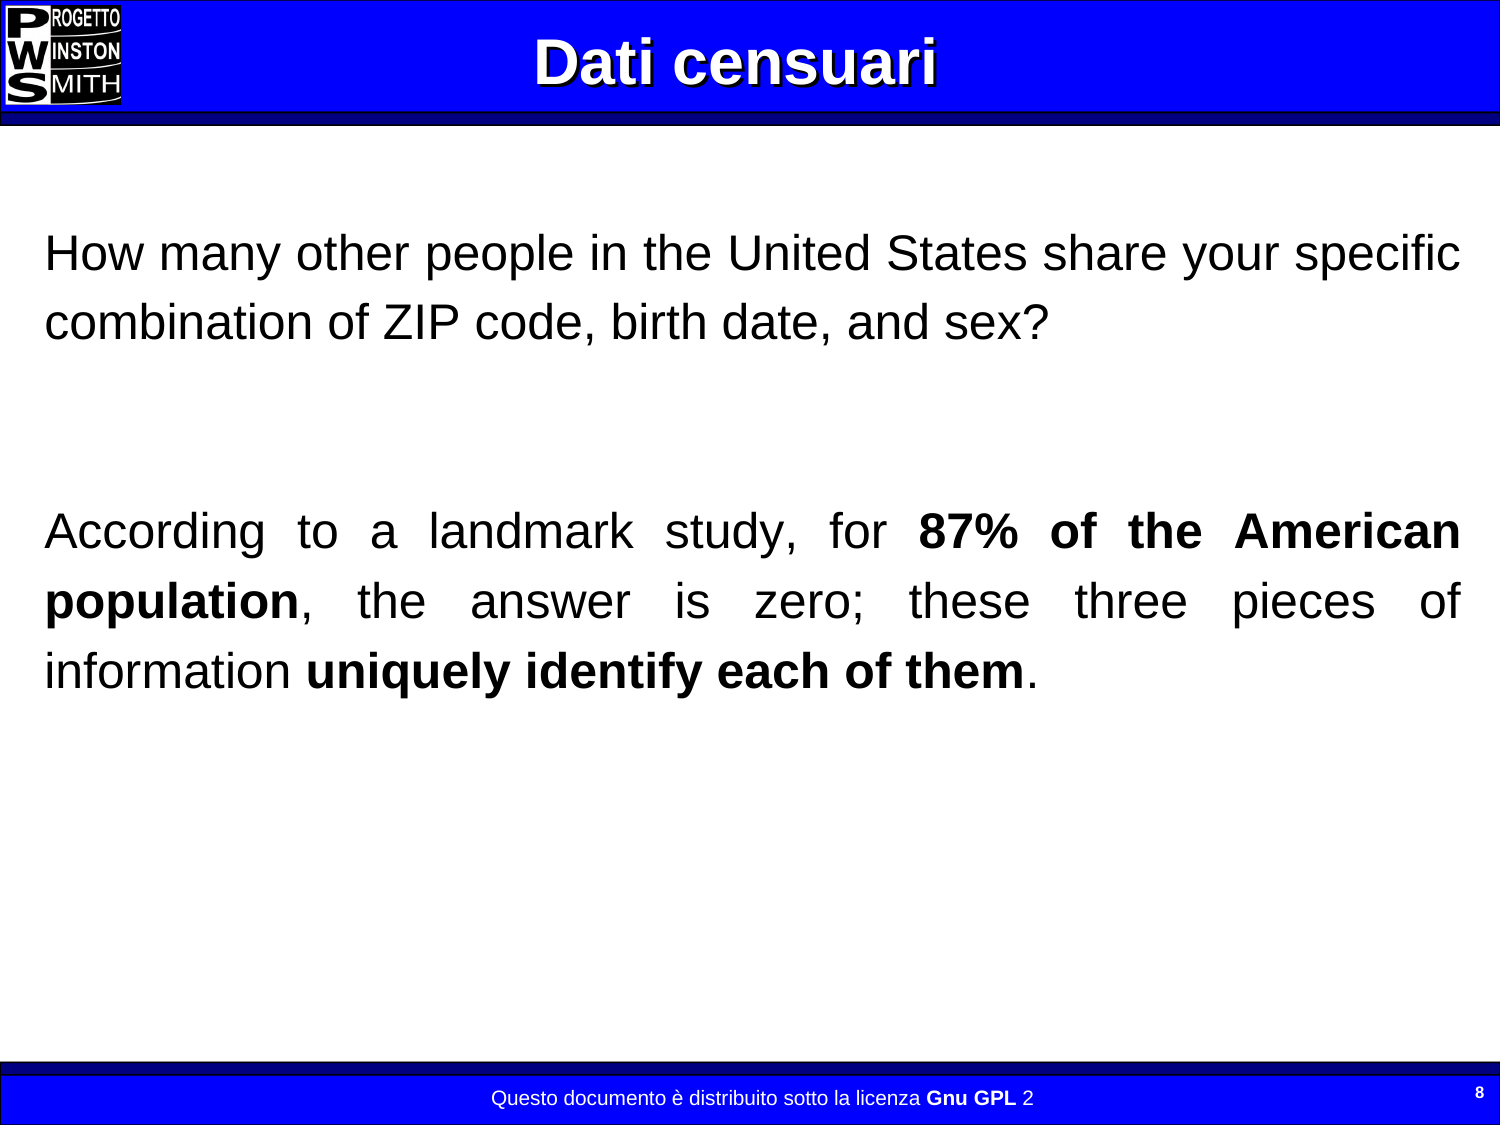

Dati censuari
How many other people in the United States share your specific combination of ZIP code, birth date, and sex?
According to a landmark study, for 87% of the American population, the answer is zero; these three pieces of information uniquely identify each of them.